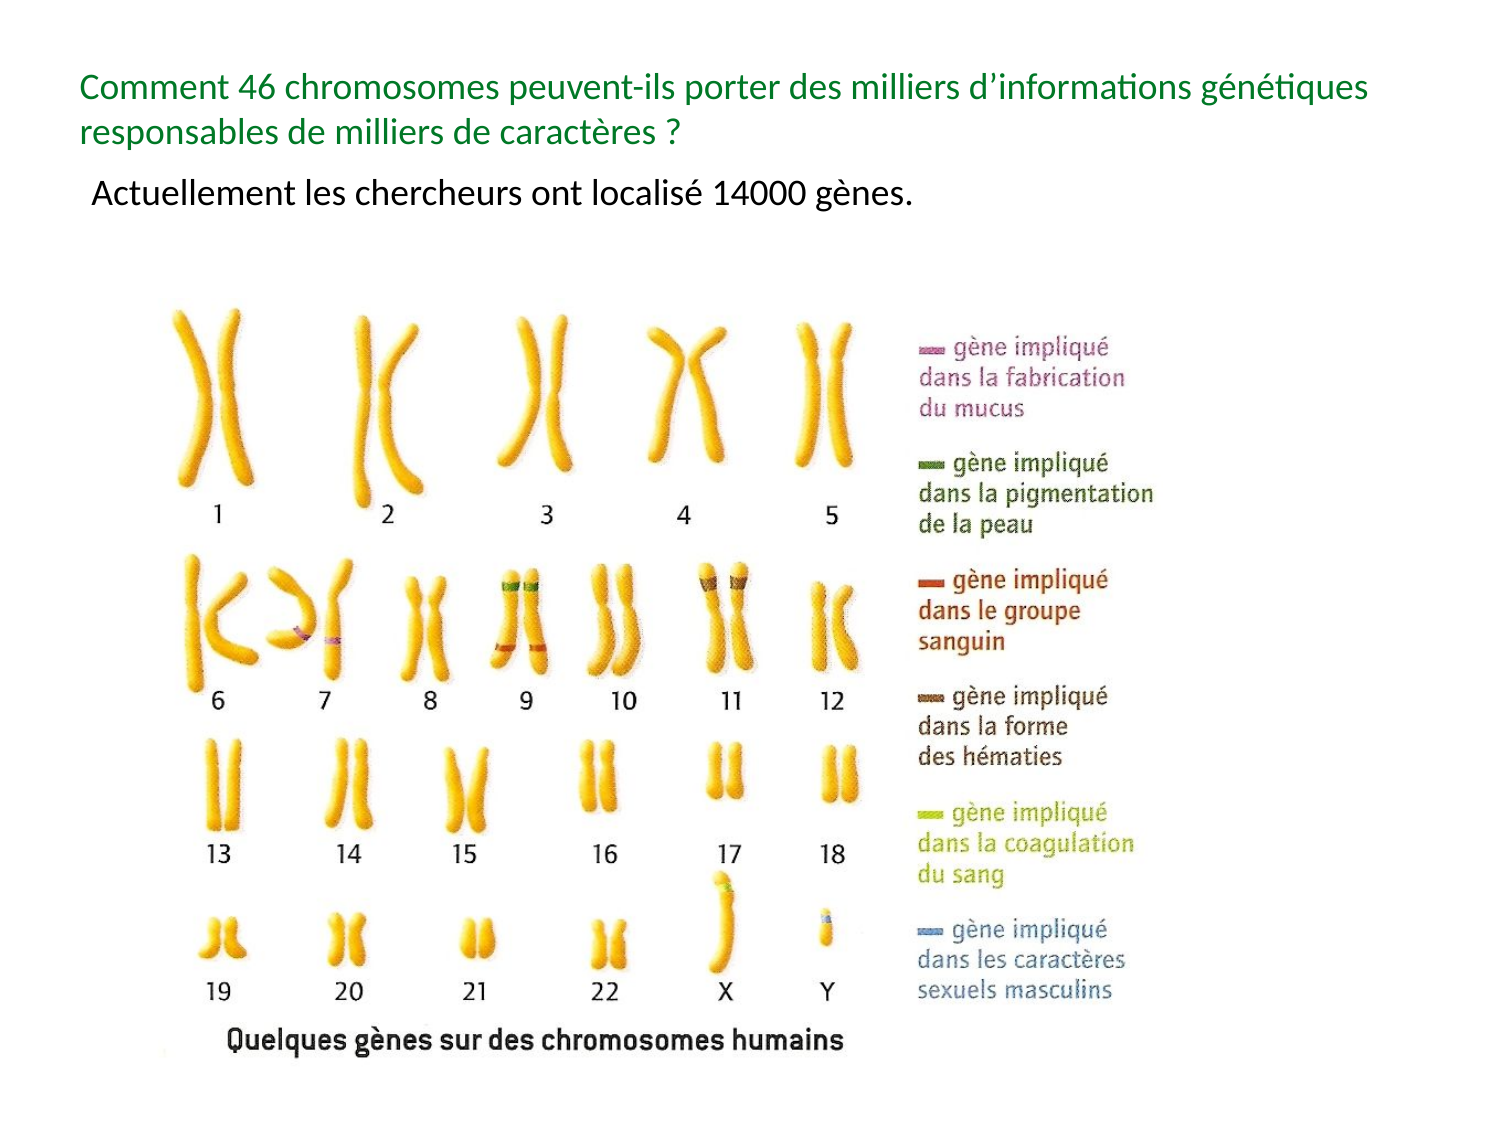

Comment 46 chromosomes peuvent-ils porter des milliers d’informations génétiques responsables de milliers de caractères ?
Actuellement les chercheurs ont localisé 14000 gènes.